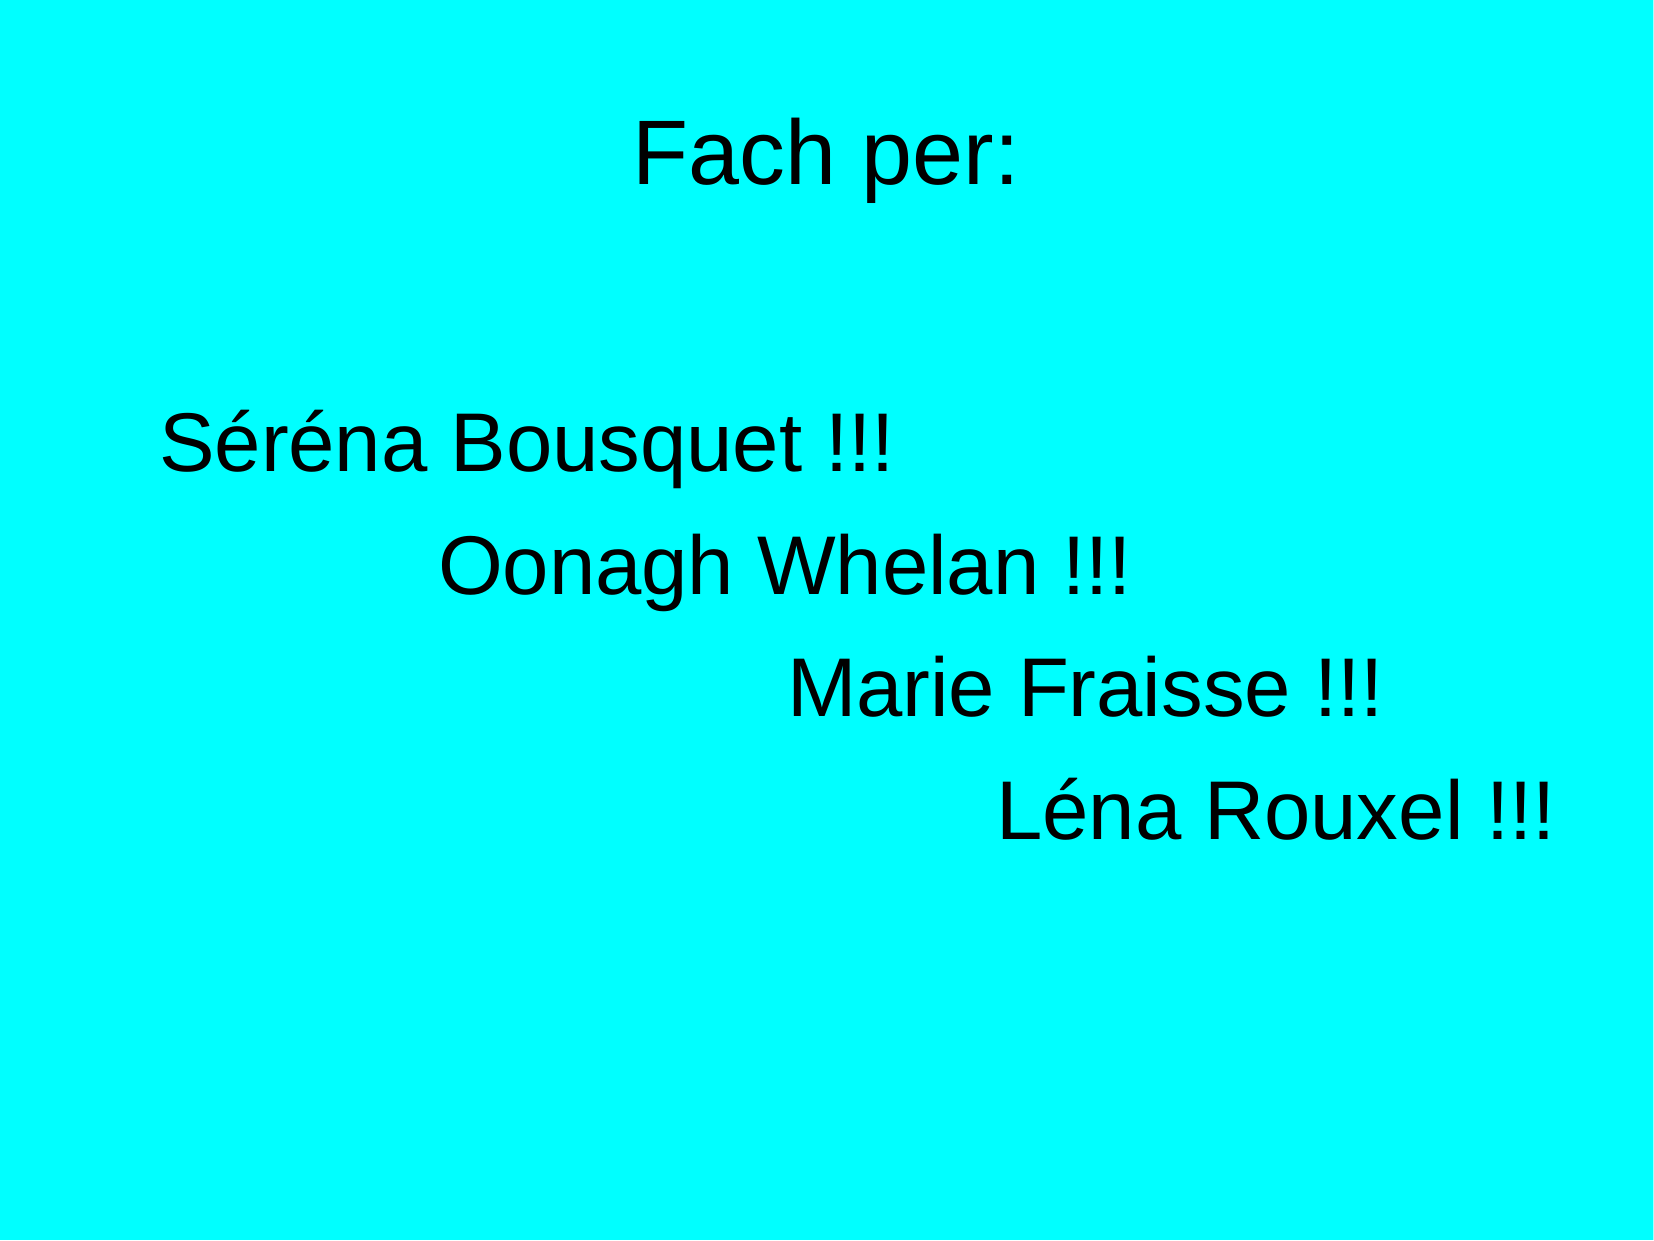

# Fach per:
Séréna Bousquet !!!
 Oonagh Whelan !!!
 Marie Fraisse !!!
 Léna Rouxel !!!